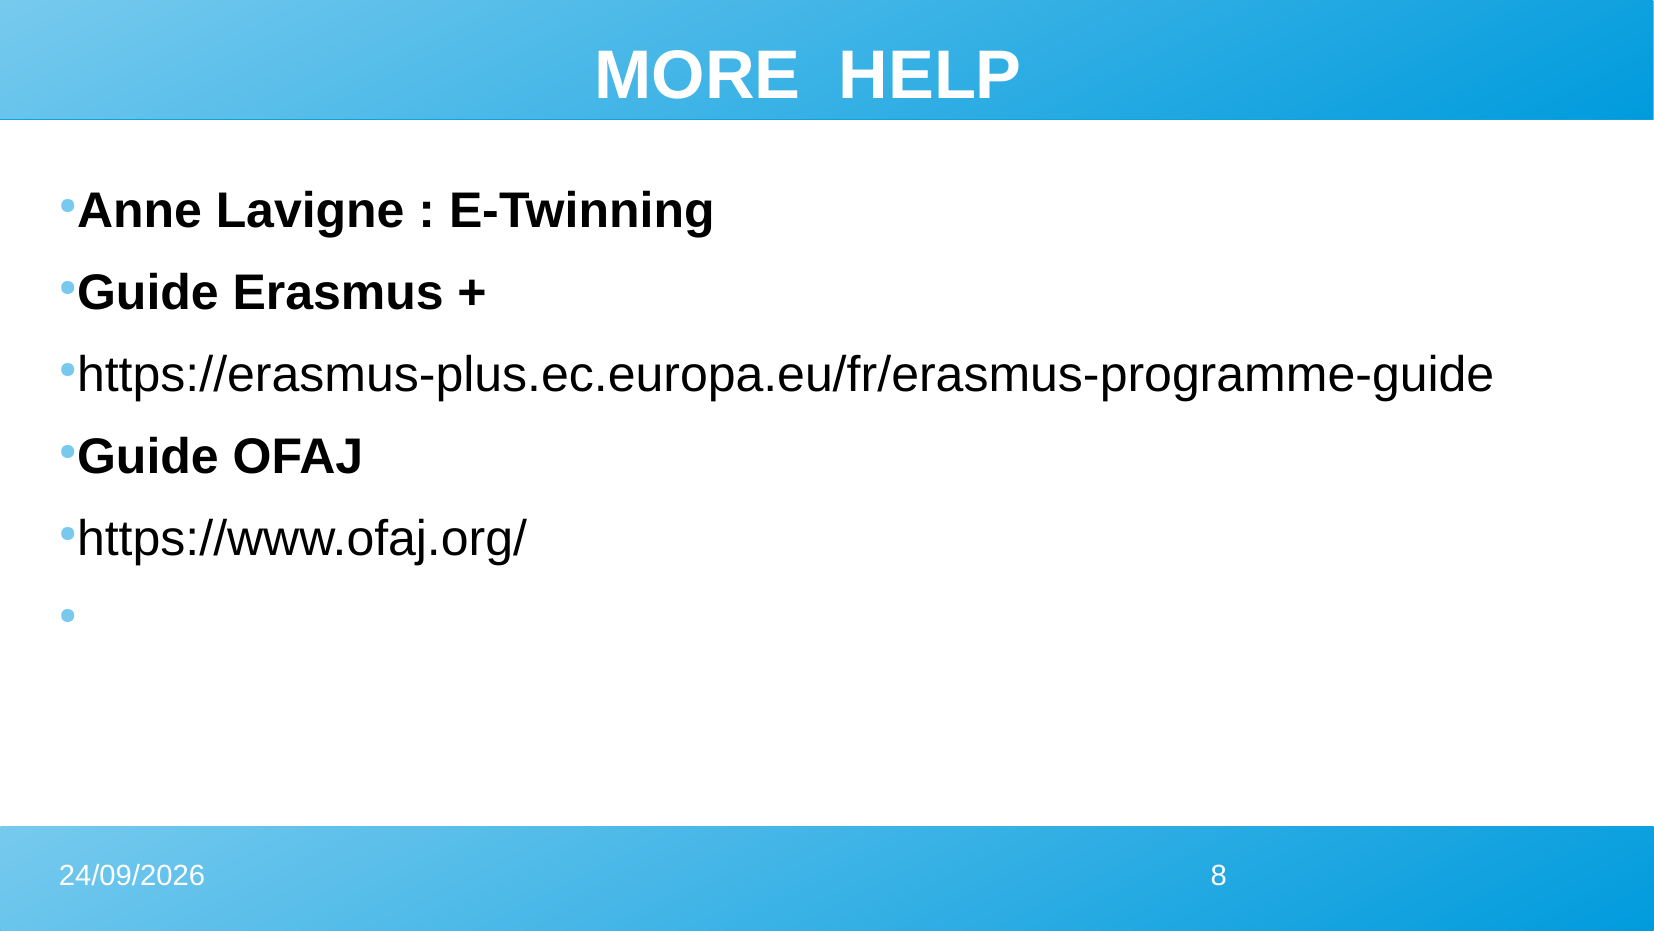

# MORE HELP
Anne Lavigne : E-Twinning
Guide Erasmus +
https://erasmus-plus.ec.europa.eu/fr/erasmus-programme-guide
Guide OFAJ
https://www.ofaj.org/